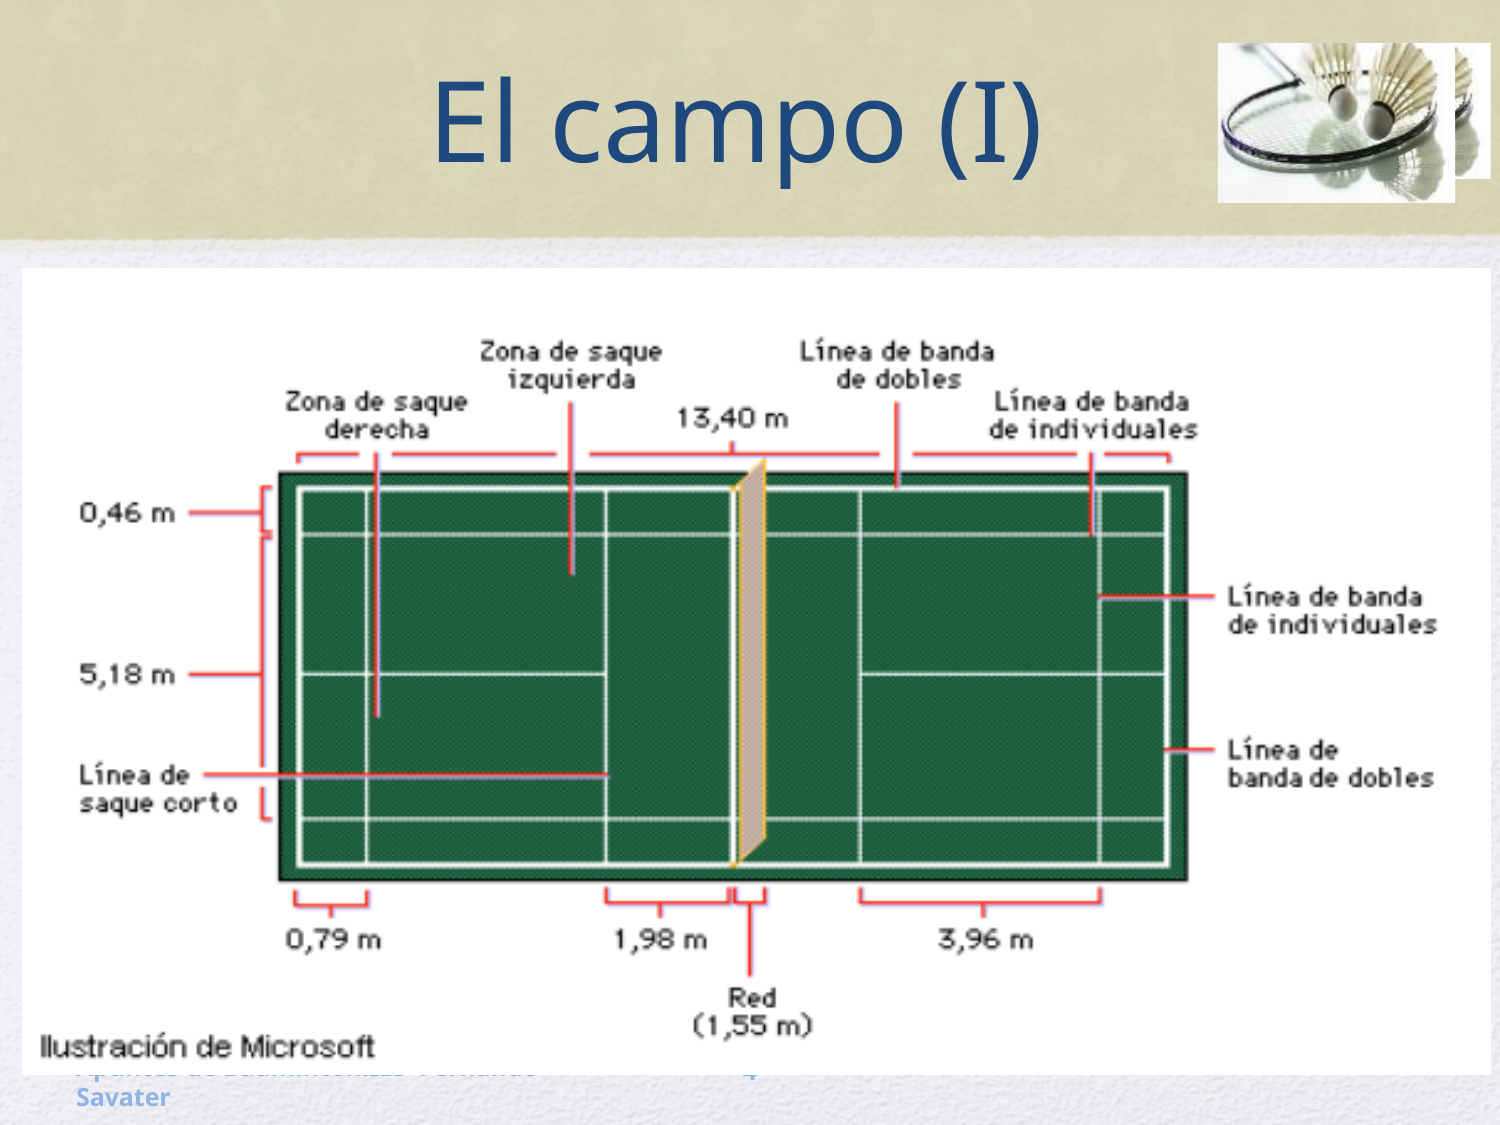

# El campo (I)
Apuntes de Bádminton.IES Fernando Savater